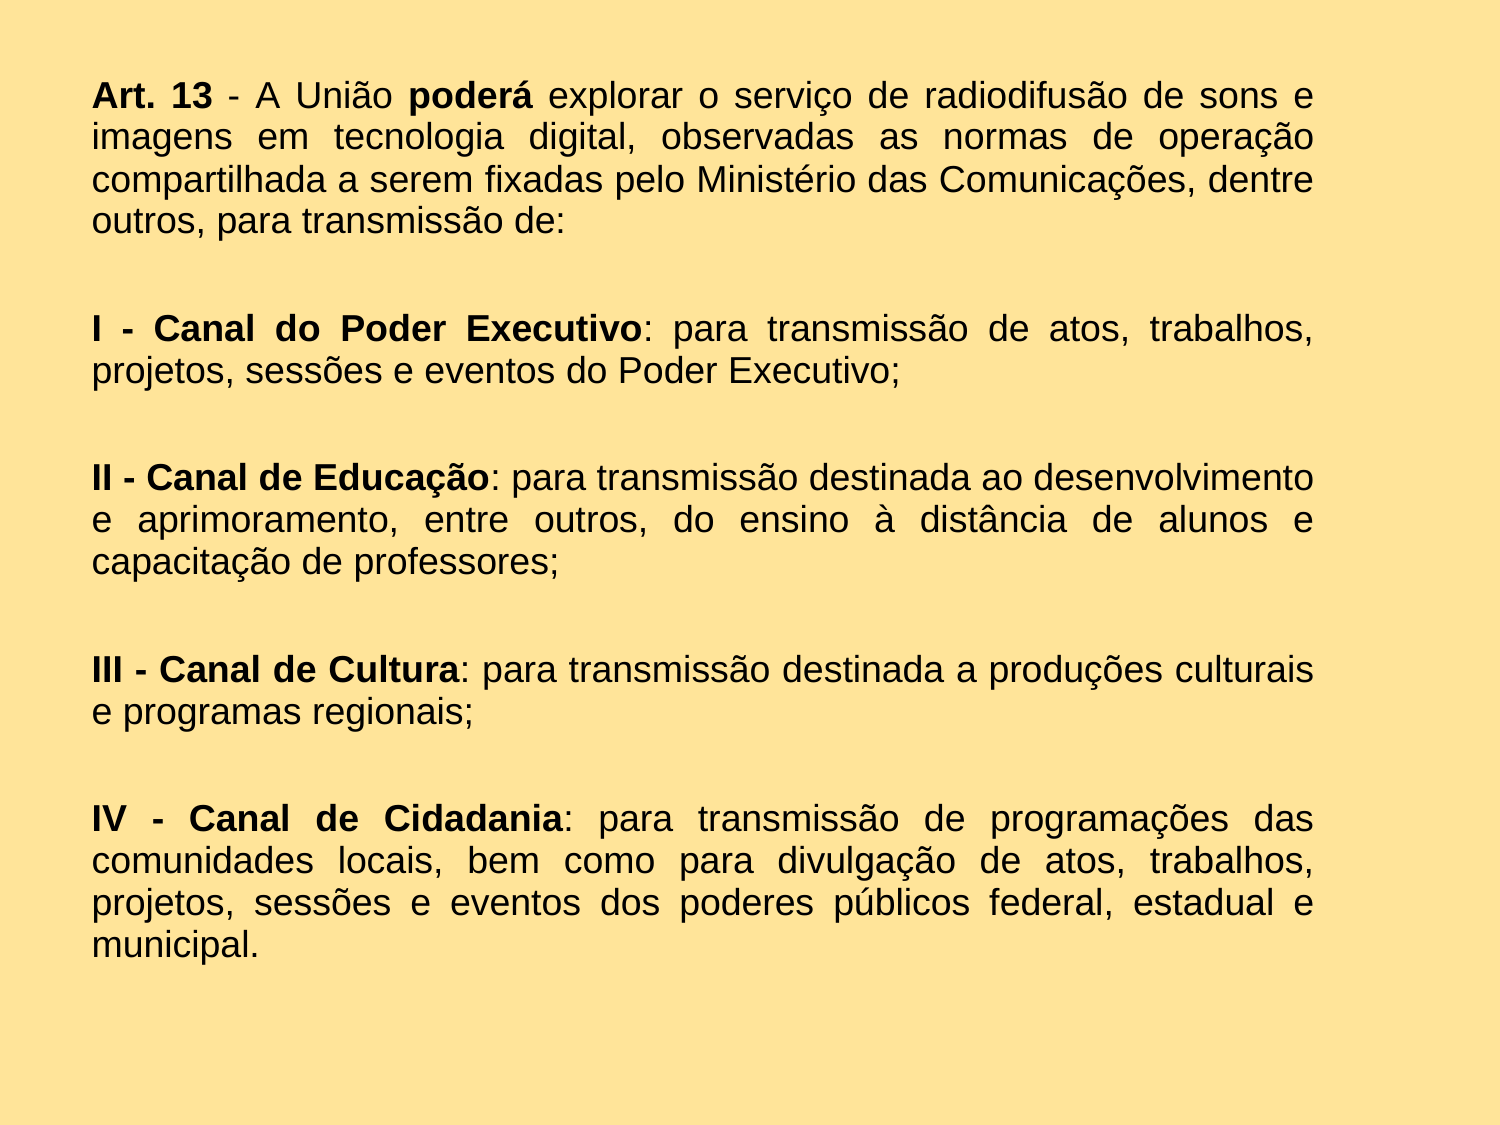

Art. 13 - A União poderá explorar o serviço de radiodifusão de sons e imagens em tecnologia digital, observadas as normas de operação compartilhada a serem fixadas pelo Ministério das Comunicações, dentre outros, para transmissão de:
I - Canal do Poder Executivo: para transmissão de atos, trabalhos, projetos, sessões e eventos do Poder Executivo;
II - Canal de Educação: para transmissão destinada ao desenvolvimento e aprimoramento, entre outros, do ensino à distância de alunos e capacitação de professores;
III - Canal de Cultura: para transmissão destinada a produções culturais e programas regionais;
IV - Canal de Cidadania: para transmissão de programações das comunidades locais, bem como para divulgação de atos, trabalhos, projetos, sessões e eventos dos poderes públicos federal, estadual e municipal.